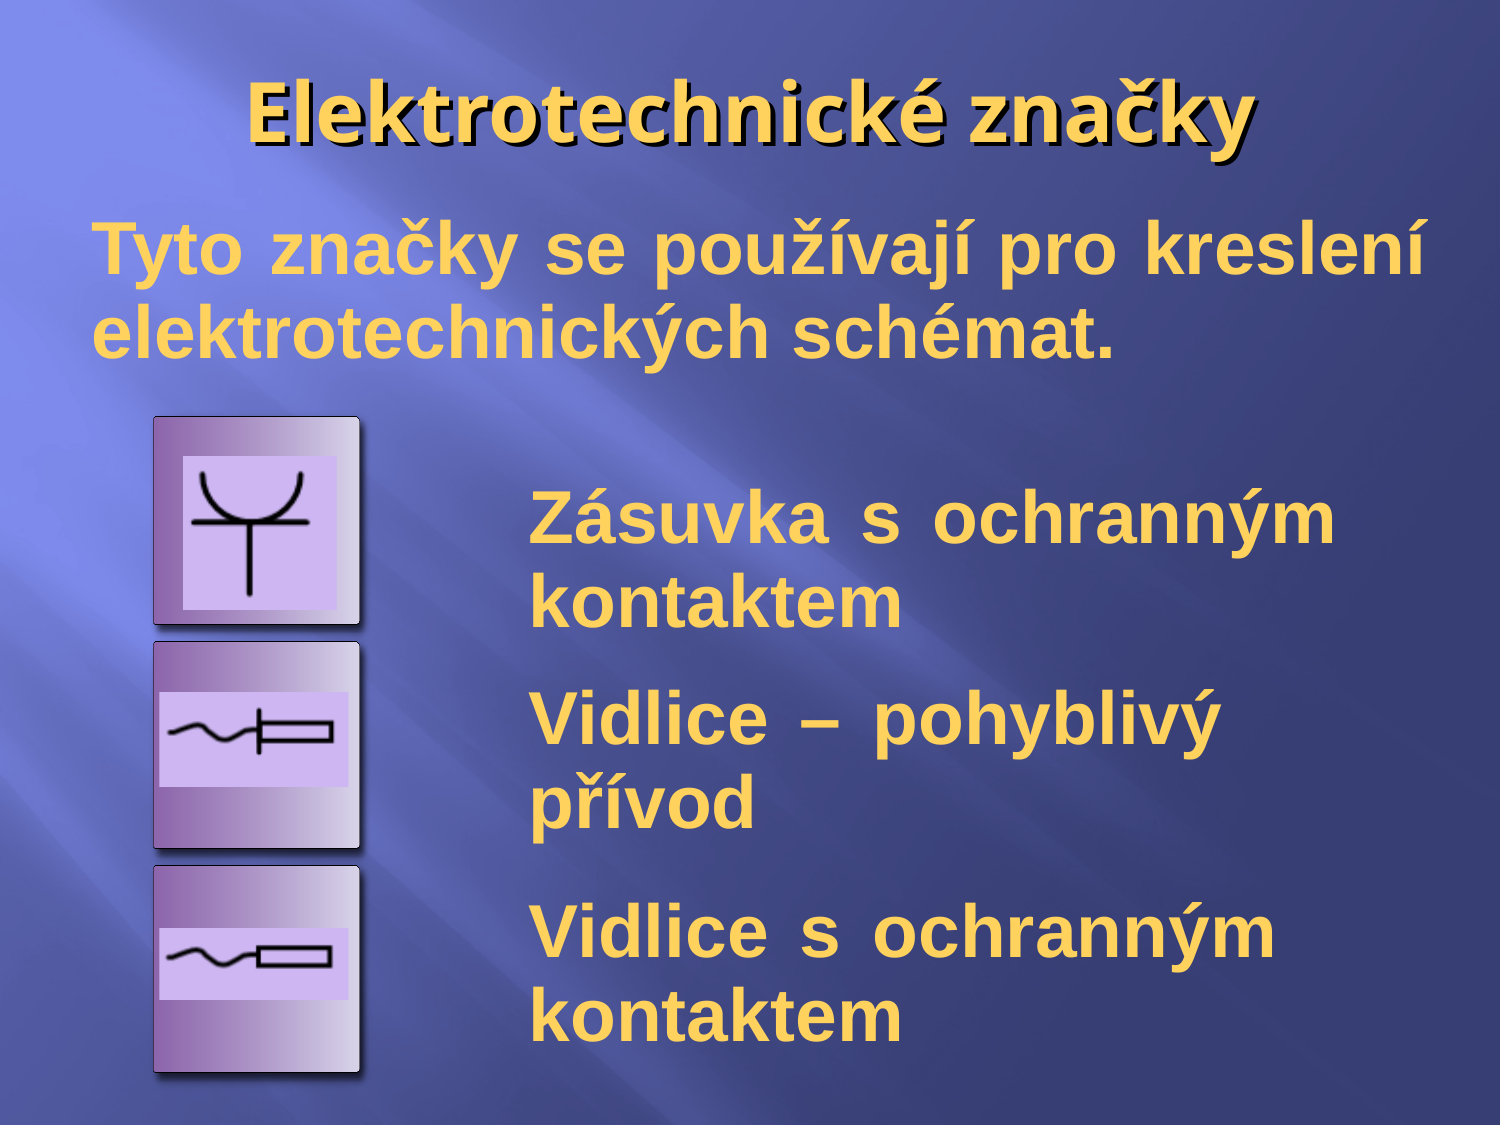

# Elektrotechnické značky
Tyto značky se používají pro kreslení elektrotechnických schémat.
Zásuvka s ochranným kontaktem
Vidlice – pohyblivý přívod
Vidlice s ochranným kontaktem